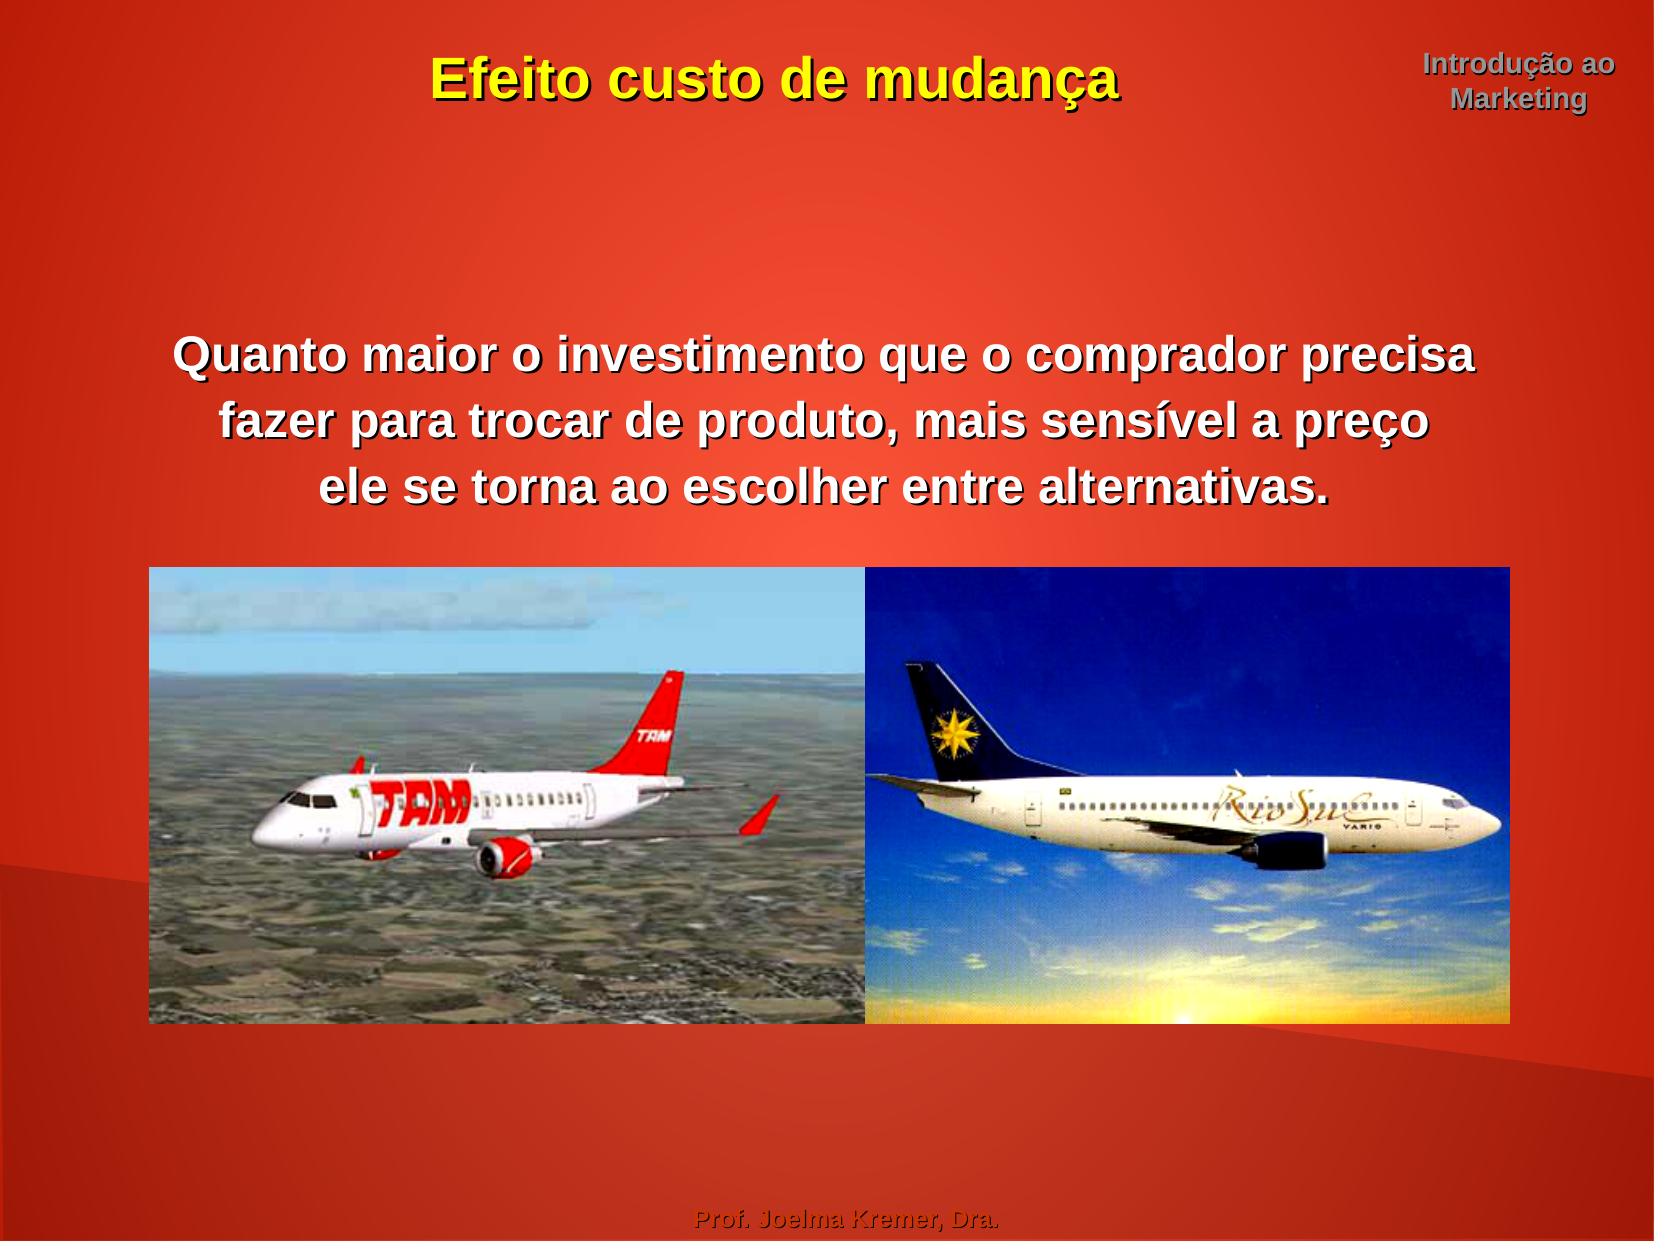

# Introdução ao Marketing
Efeito custo de mudança
Quanto maior o investimento que o comprador precisa
fazer para trocar de produto, mais sensível a preço
ele se torna ao escolher entre alternativas.
Prof. Joelma Kremer, Dra.